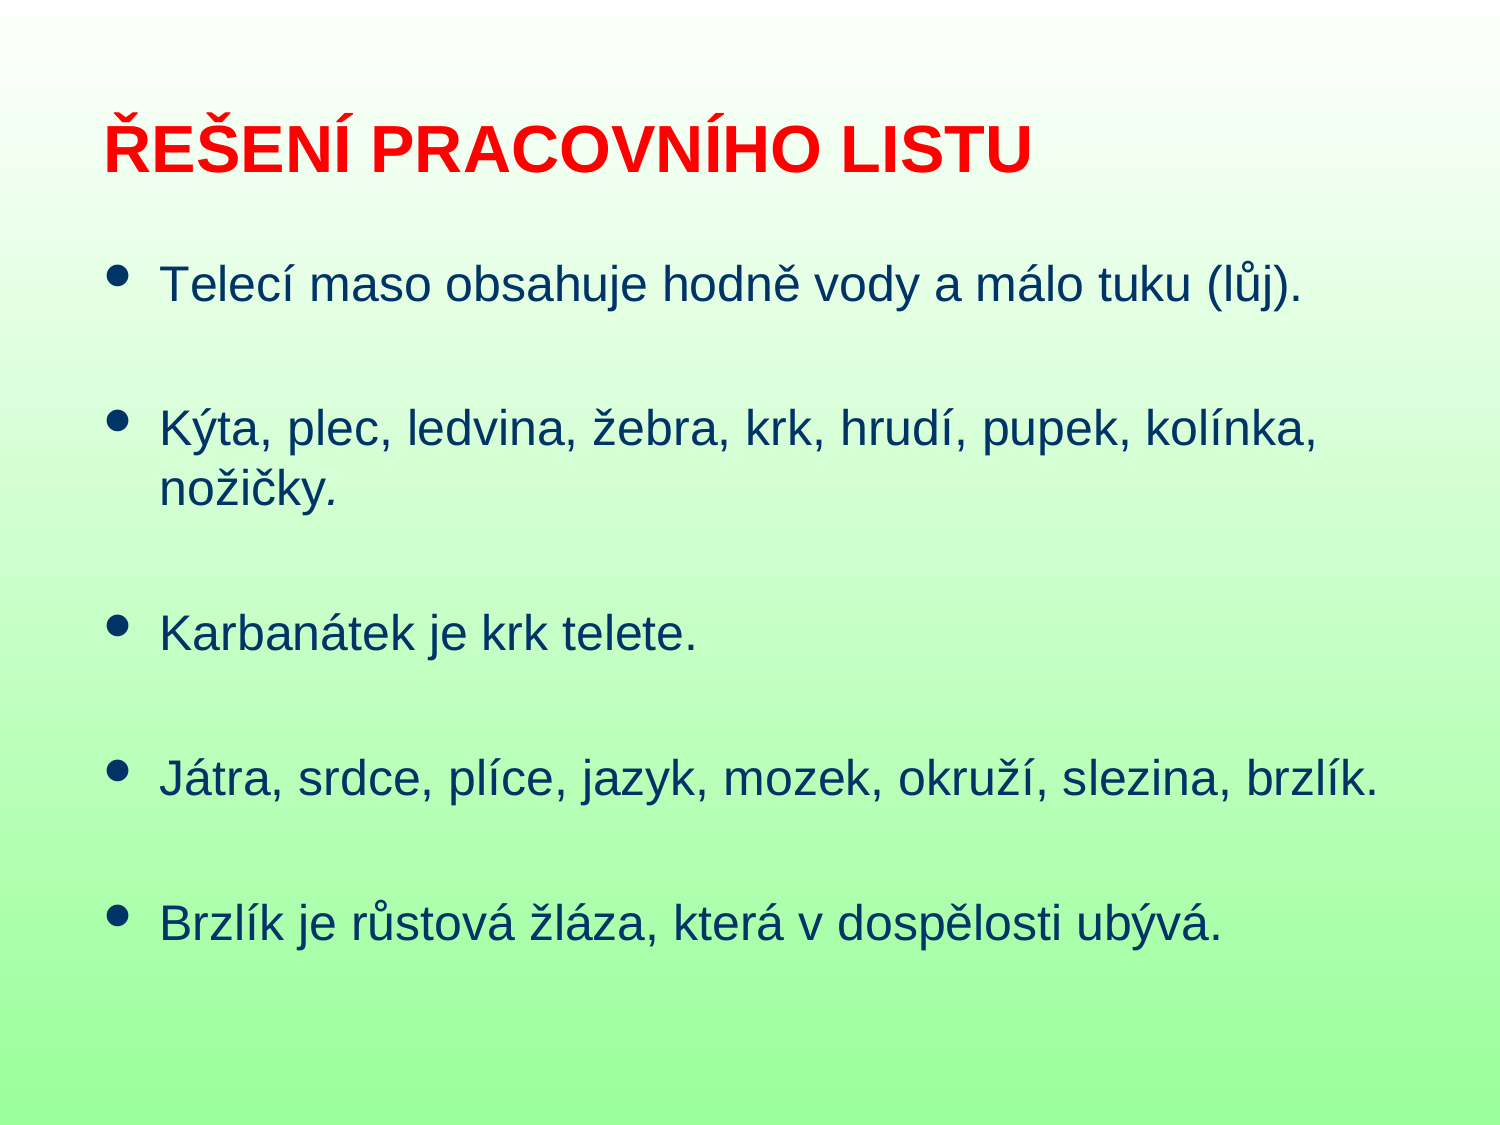

# ŘEŠENÍ PRACOVNÍHO LISTU
Telecí maso obsahuje hodně vody a málo tuku (lůj).
Kýta, plec, ledvina, žebra, krk, hrudí, pupek, kolínka, nožičky.
Karbanátek je krk telete.
Játra, srdce, plíce, jazyk, mozek, okruží, slezina, brzlík.
Brzlík je růstová žláza, která v dospělosti ubývá.